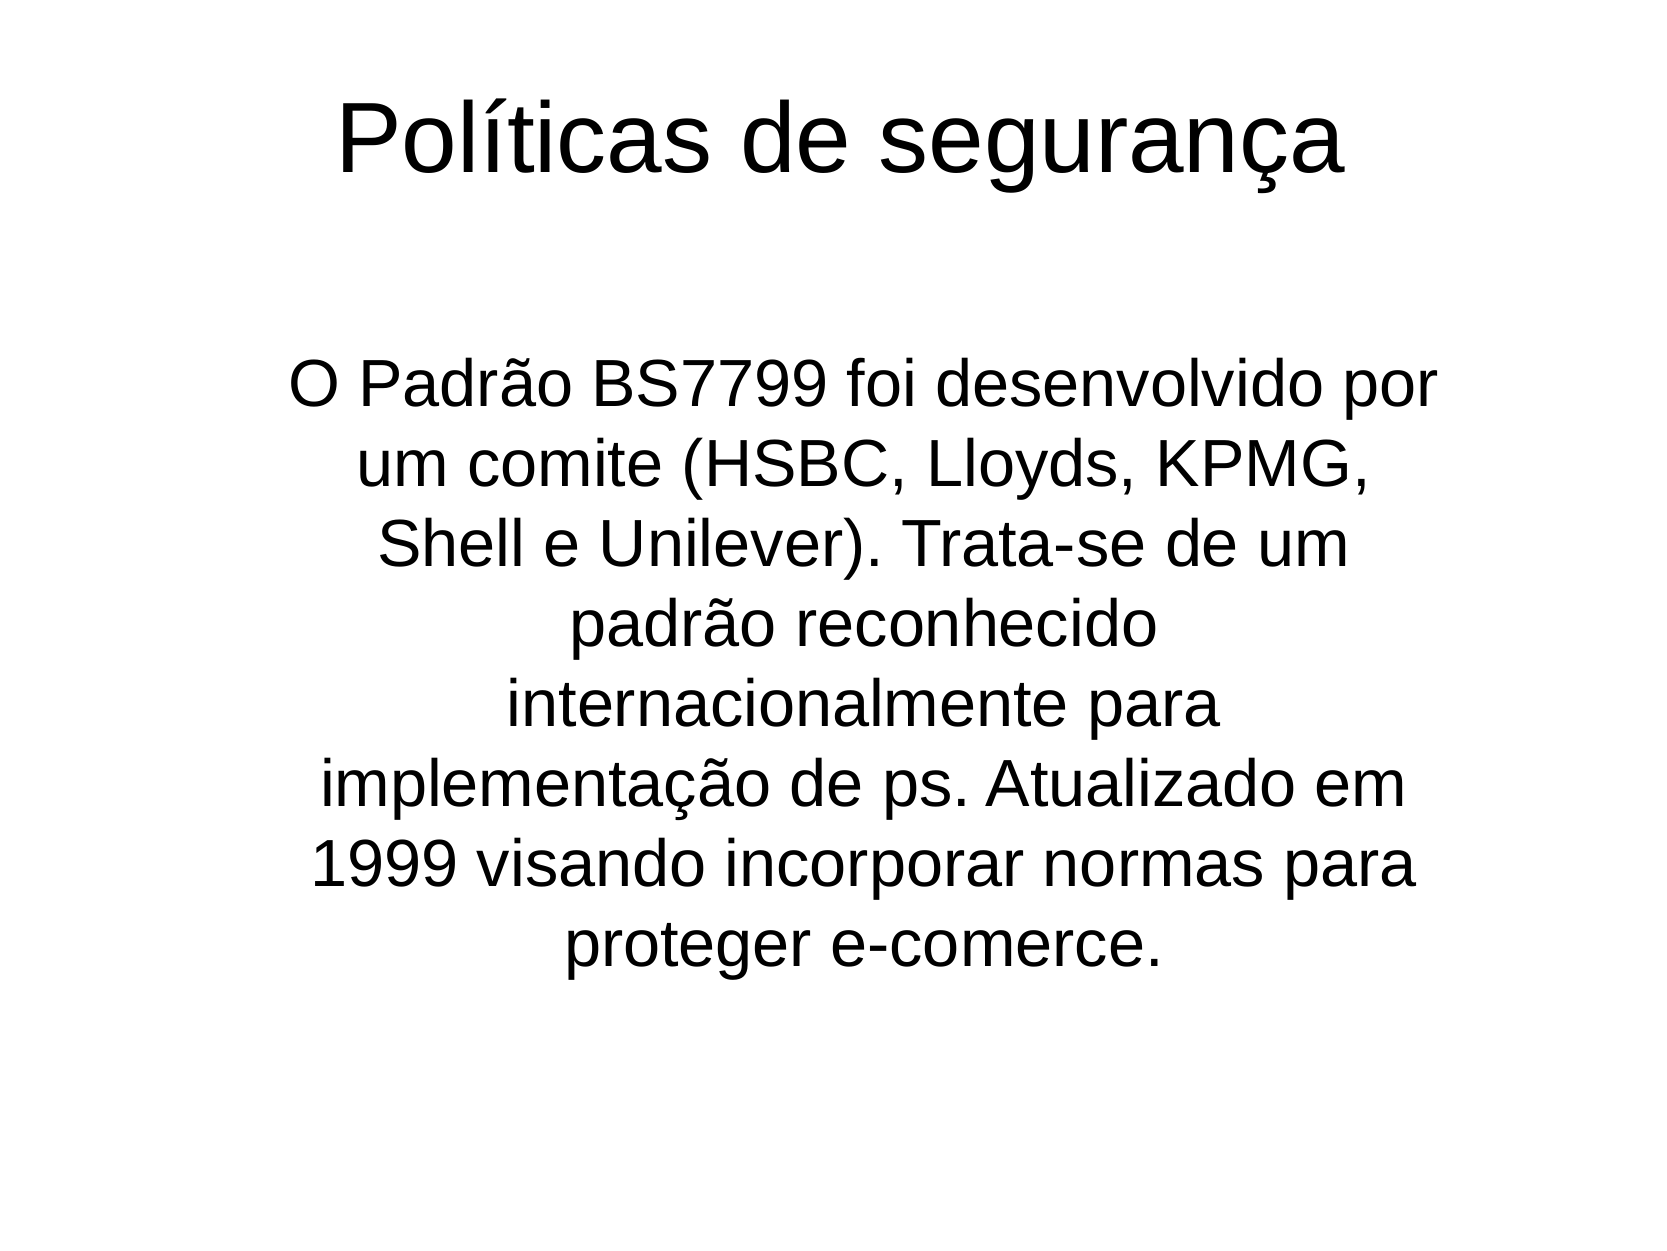

# Políticas de segurança
O Padrão BS7799 foi desenvolvido por um comite (HSBC, Lloyds, KPMG, Shell e Unilever). Trata-se de um padrão reconhecido internacionalmente para implementação de ps. Atualizado em 1999 visando incorporar normas para proteger e-comerce.